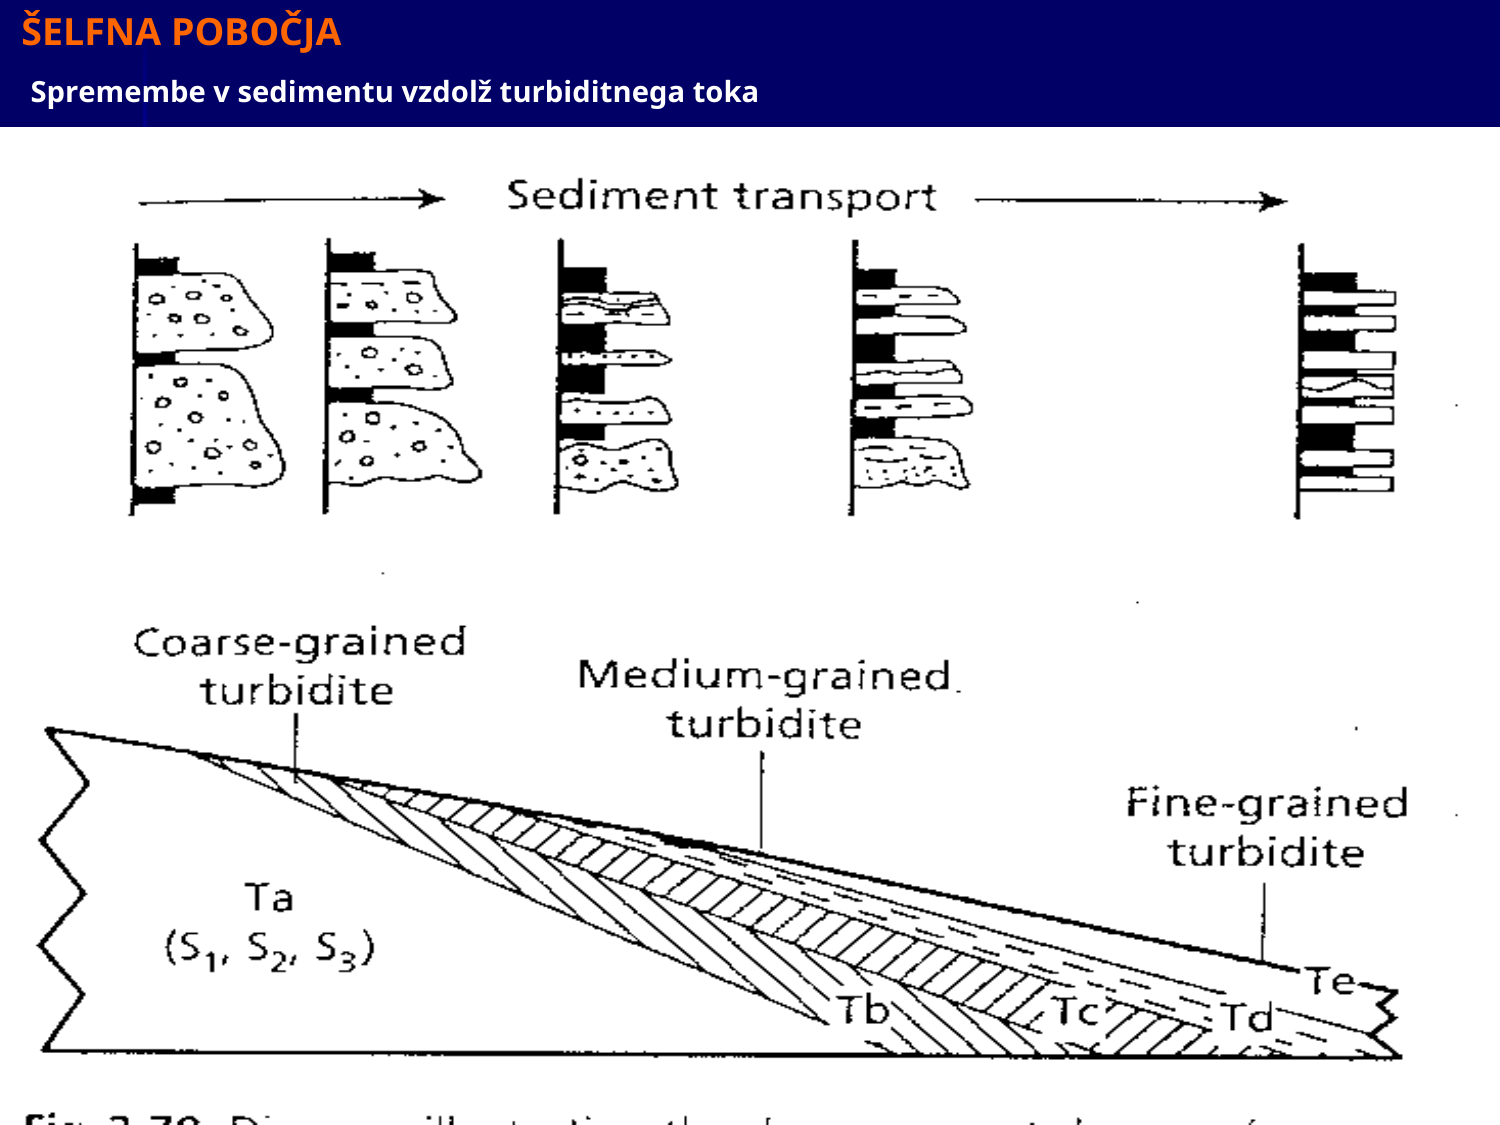

ŠELFNA POBOČJA
Spremembe v sedimentu vzdolž turbiditnega toka